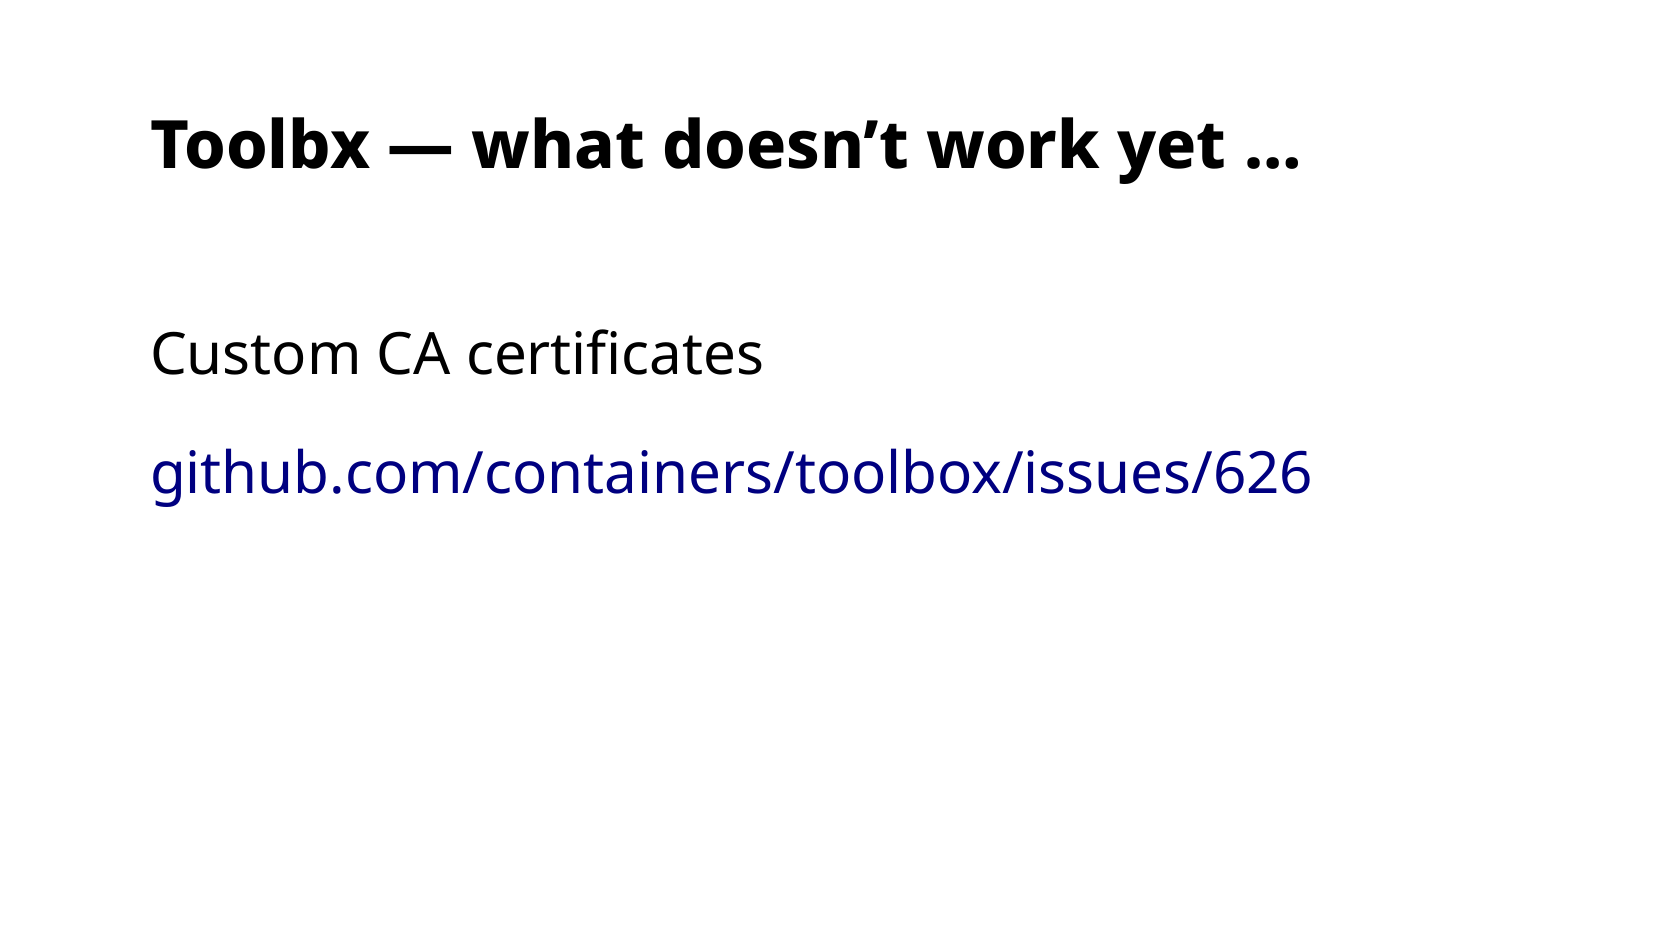

# Toolbx — what doesn’t work yet …
Custom CA certificates
github.com/containers/toolbox/issues/626